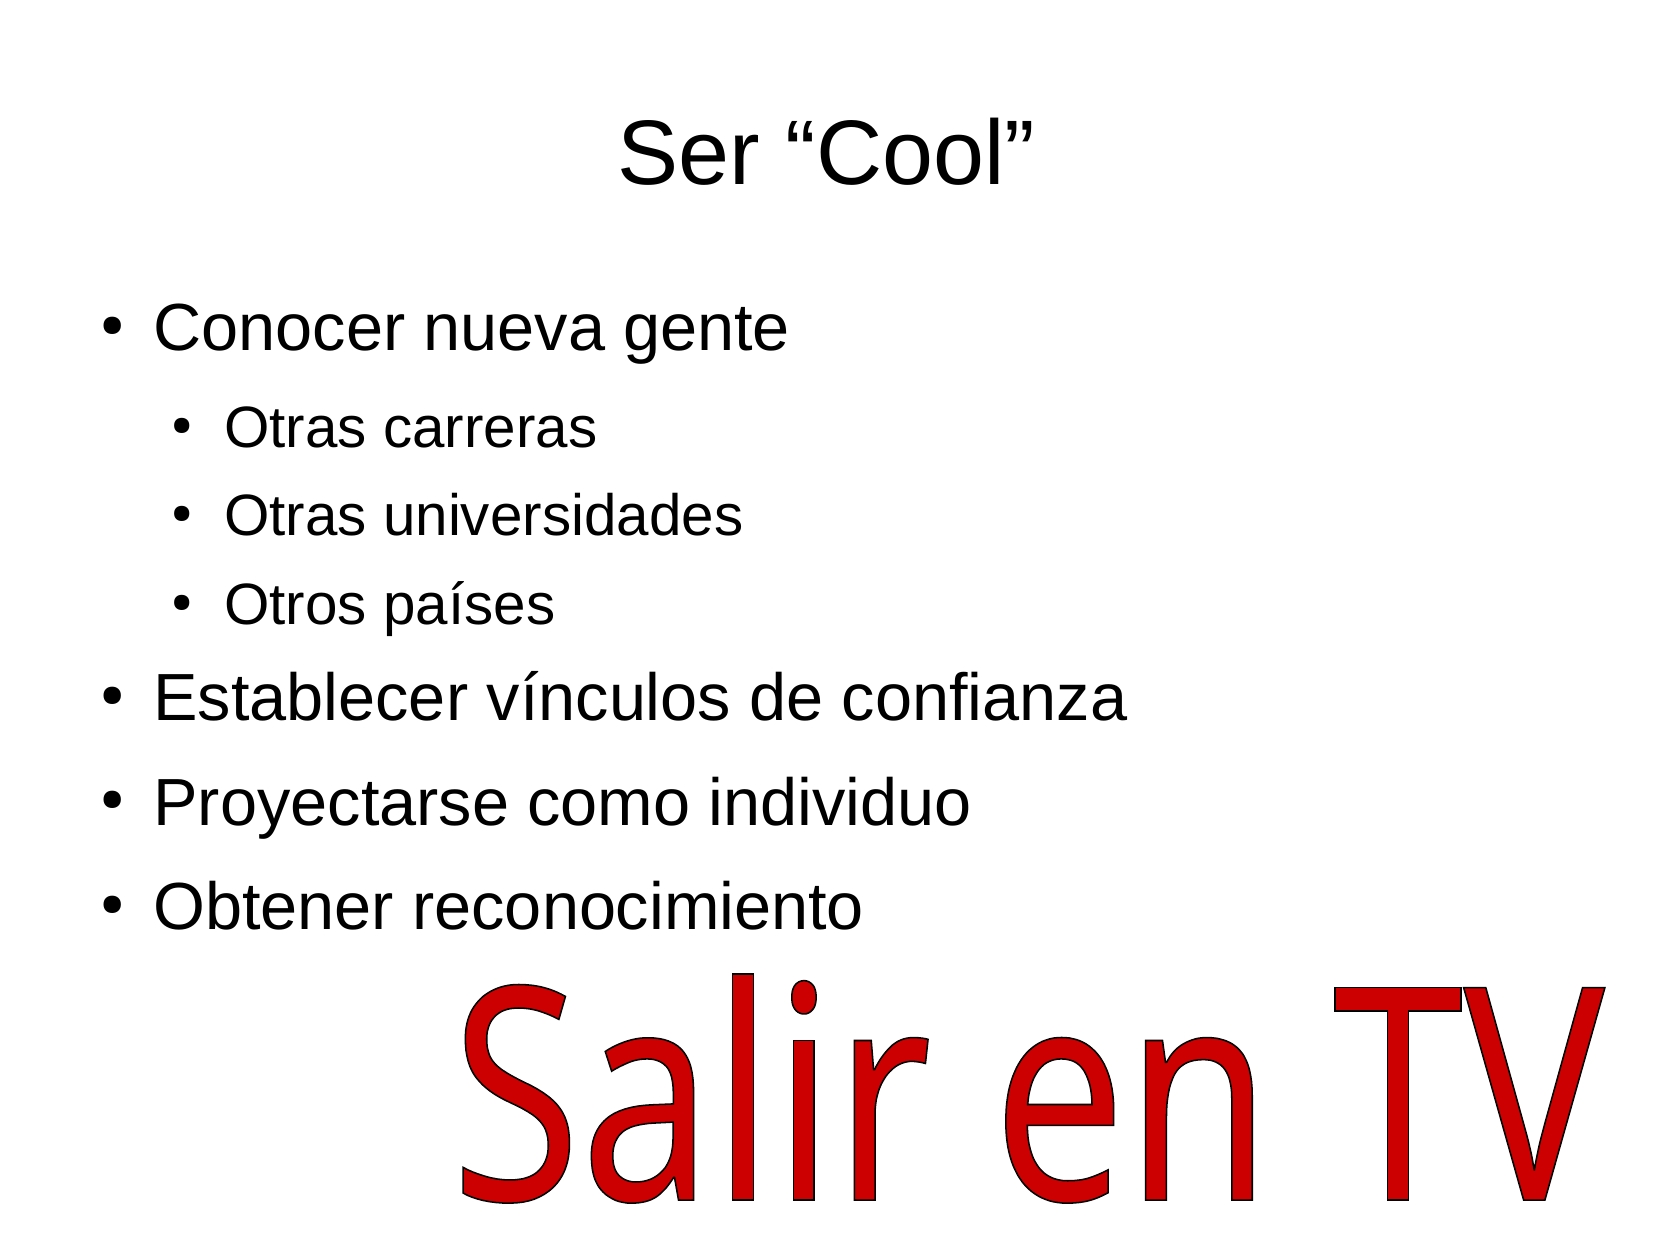

# Ser “Cool”
Conocer nueva gente
Otras carreras
Otras universidades
Otros países
Establecer vínculos de confianza
Proyectarse como individuo
Obtener reconocimiento
Salir en TV